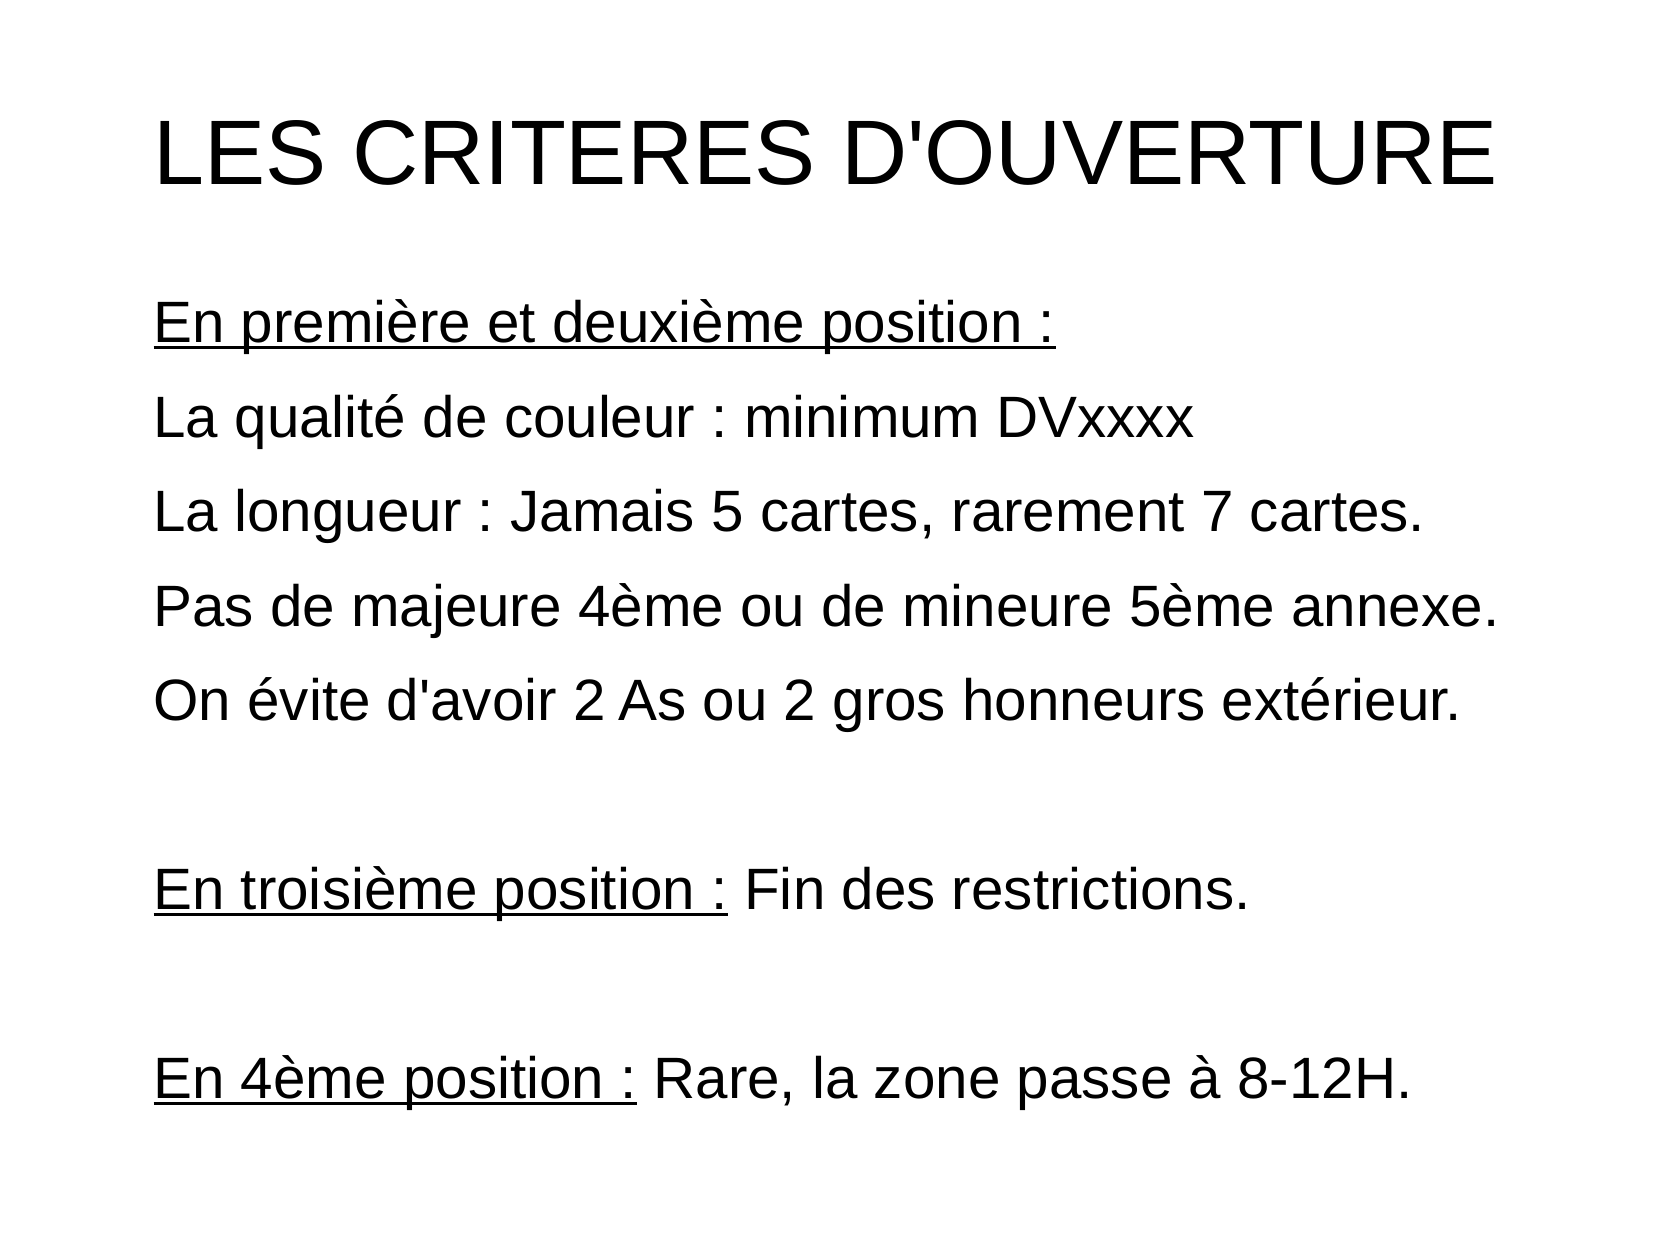

# LES CRITERES D'OUVERTURE
En première et deuxième position :
La qualité de couleur : minimum DVxxxx
La longueur : Jamais 5 cartes, rarement 7 cartes.
Pas de majeure 4ème ou de mineure 5ème annexe.
On évite d'avoir 2 As ou 2 gros honneurs extérieur.
En troisième position : Fin des restrictions.
En 4ème position : Rare, la zone passe à 8-12H.